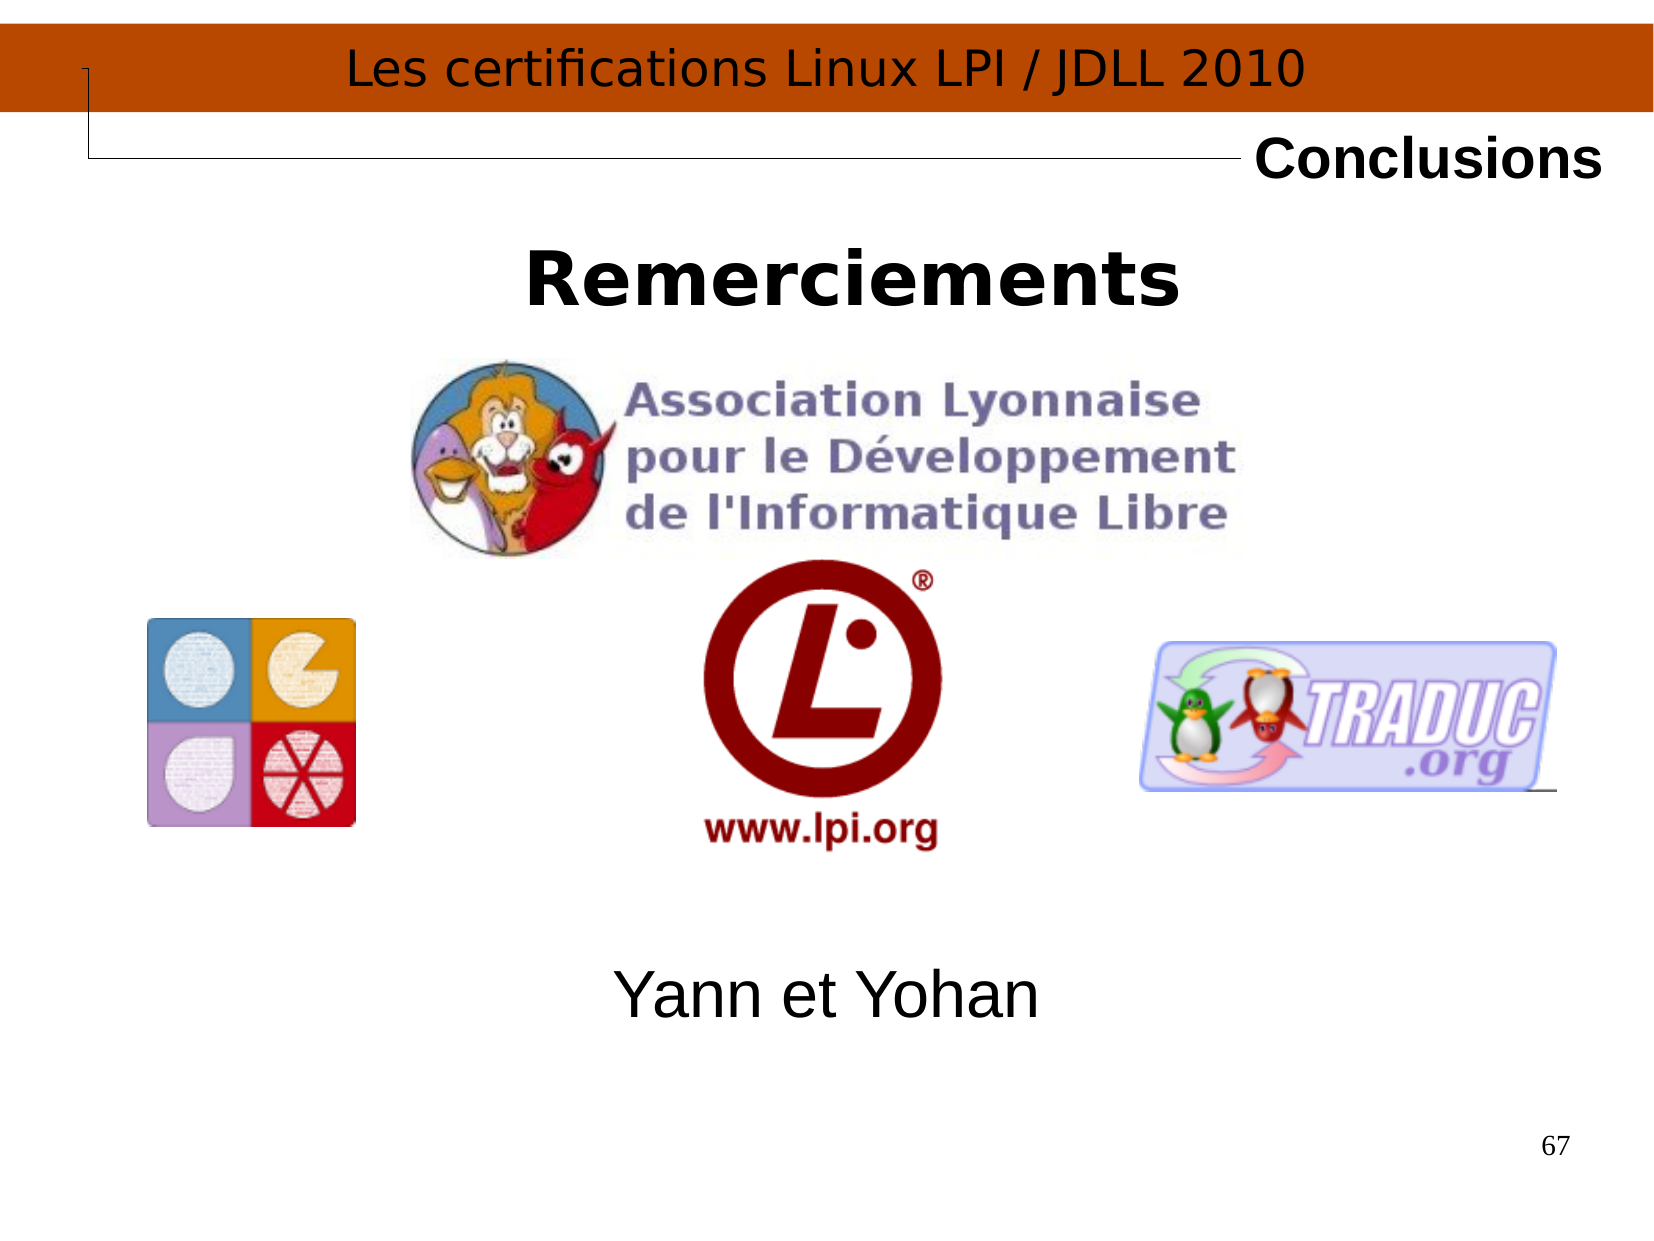

# Les certifications Linux LPI / JDLL 2010
Conclusions
Remerciements
Yann et Yohan
67